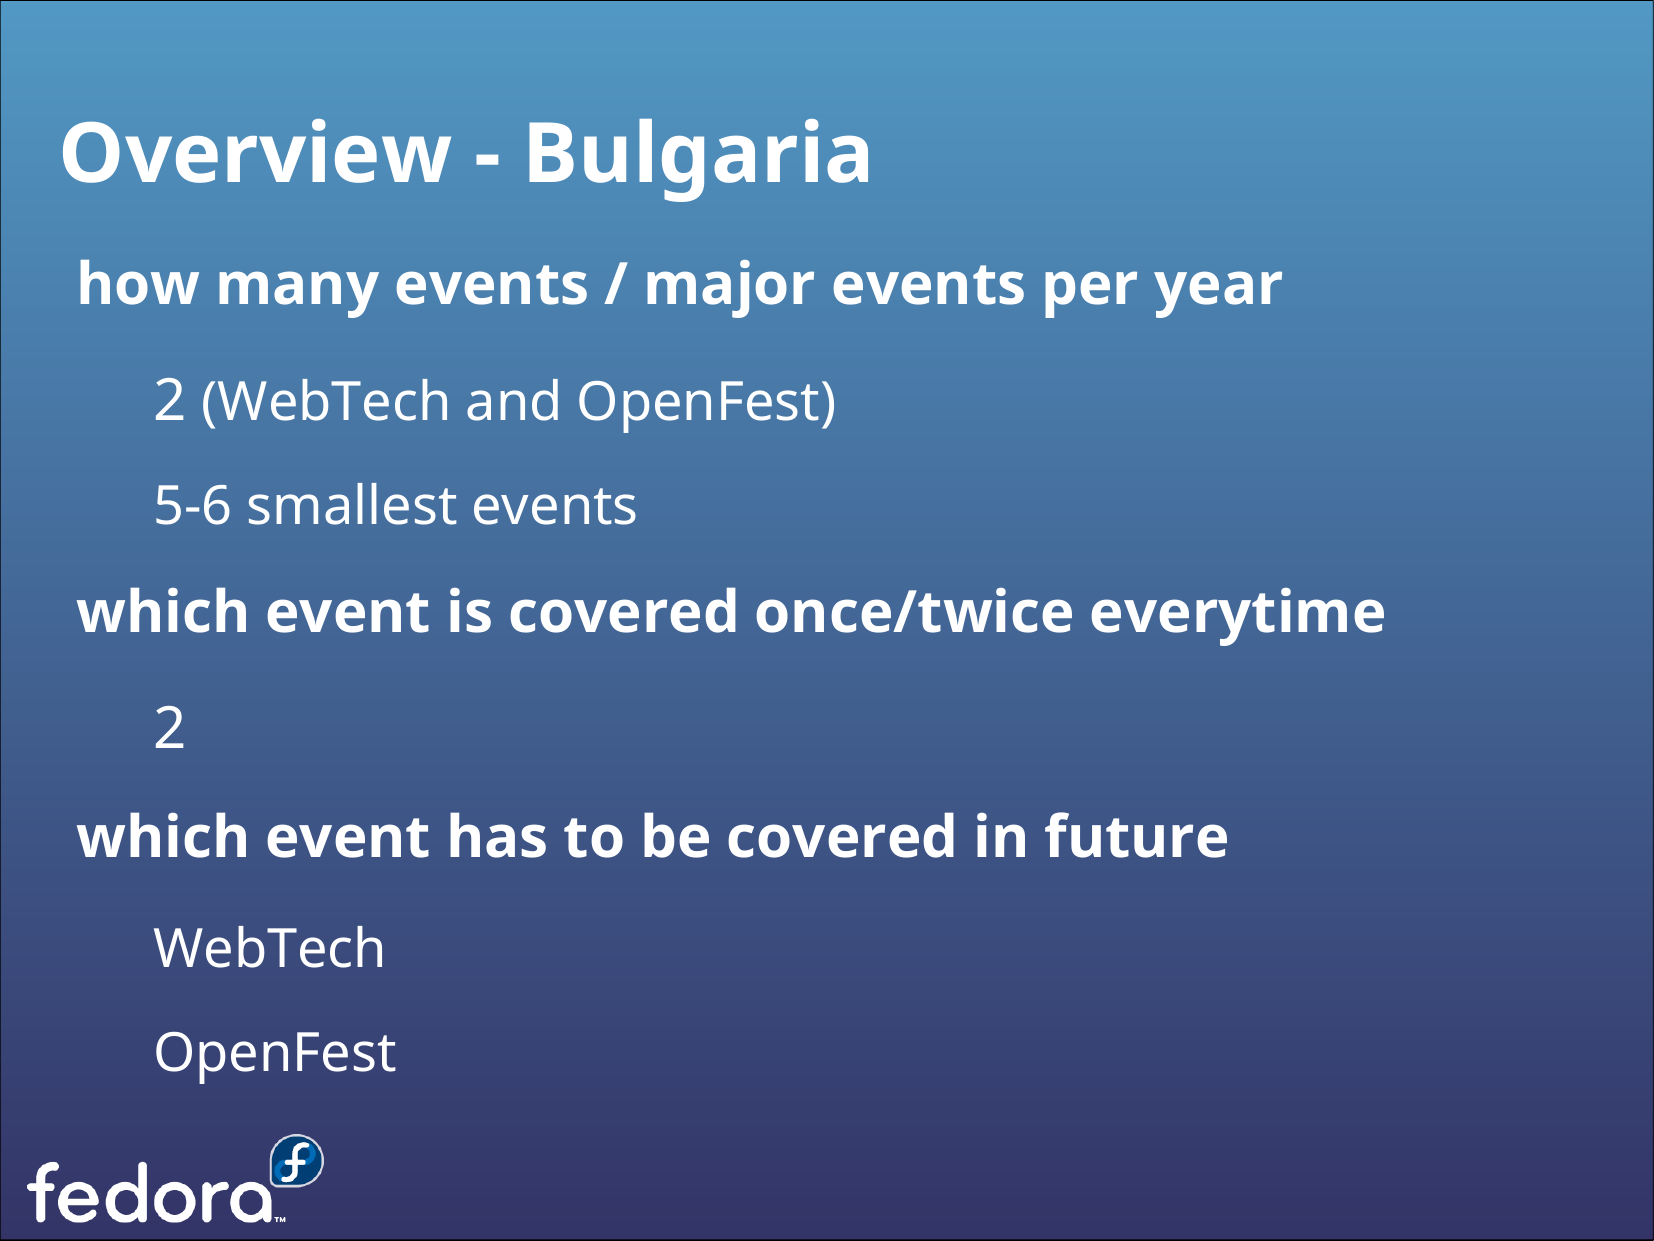

# Overview - Bulgaria
how many events / major events per year
2 (WebTech and OpenFest)
5-6 smallest events
which event is covered once/twice everytime
2
which event has to be covered in future
WebTech
OpenFest